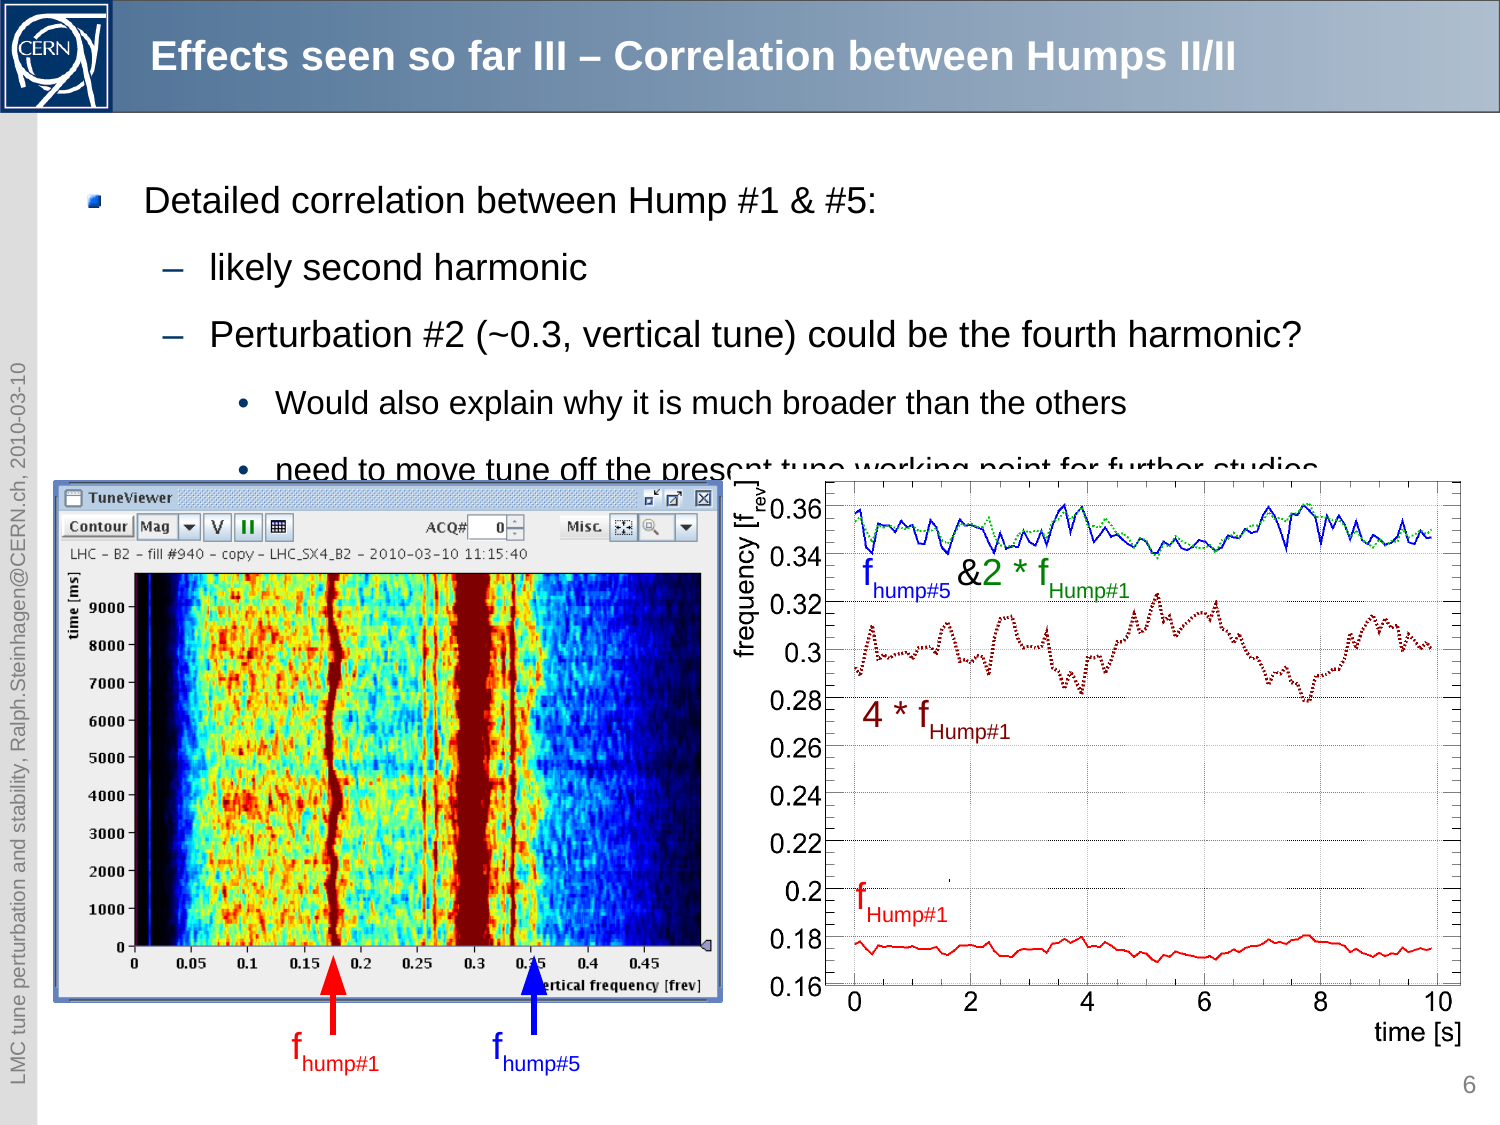

# Effects seen so far III – Correlation between Humps II/II
Detailed correlation between Hump #1 & #5:
likely second harmonic
Perturbation #2 (~0.3, vertical tune) could be the fourth harmonic?
Would also explain why it is much broader than the others
need to move tune off the present tune working point for further studies
fhump#5 &2 * fHump#1
4 * fHump#1
fHump#1
fhump#5
fhump#1